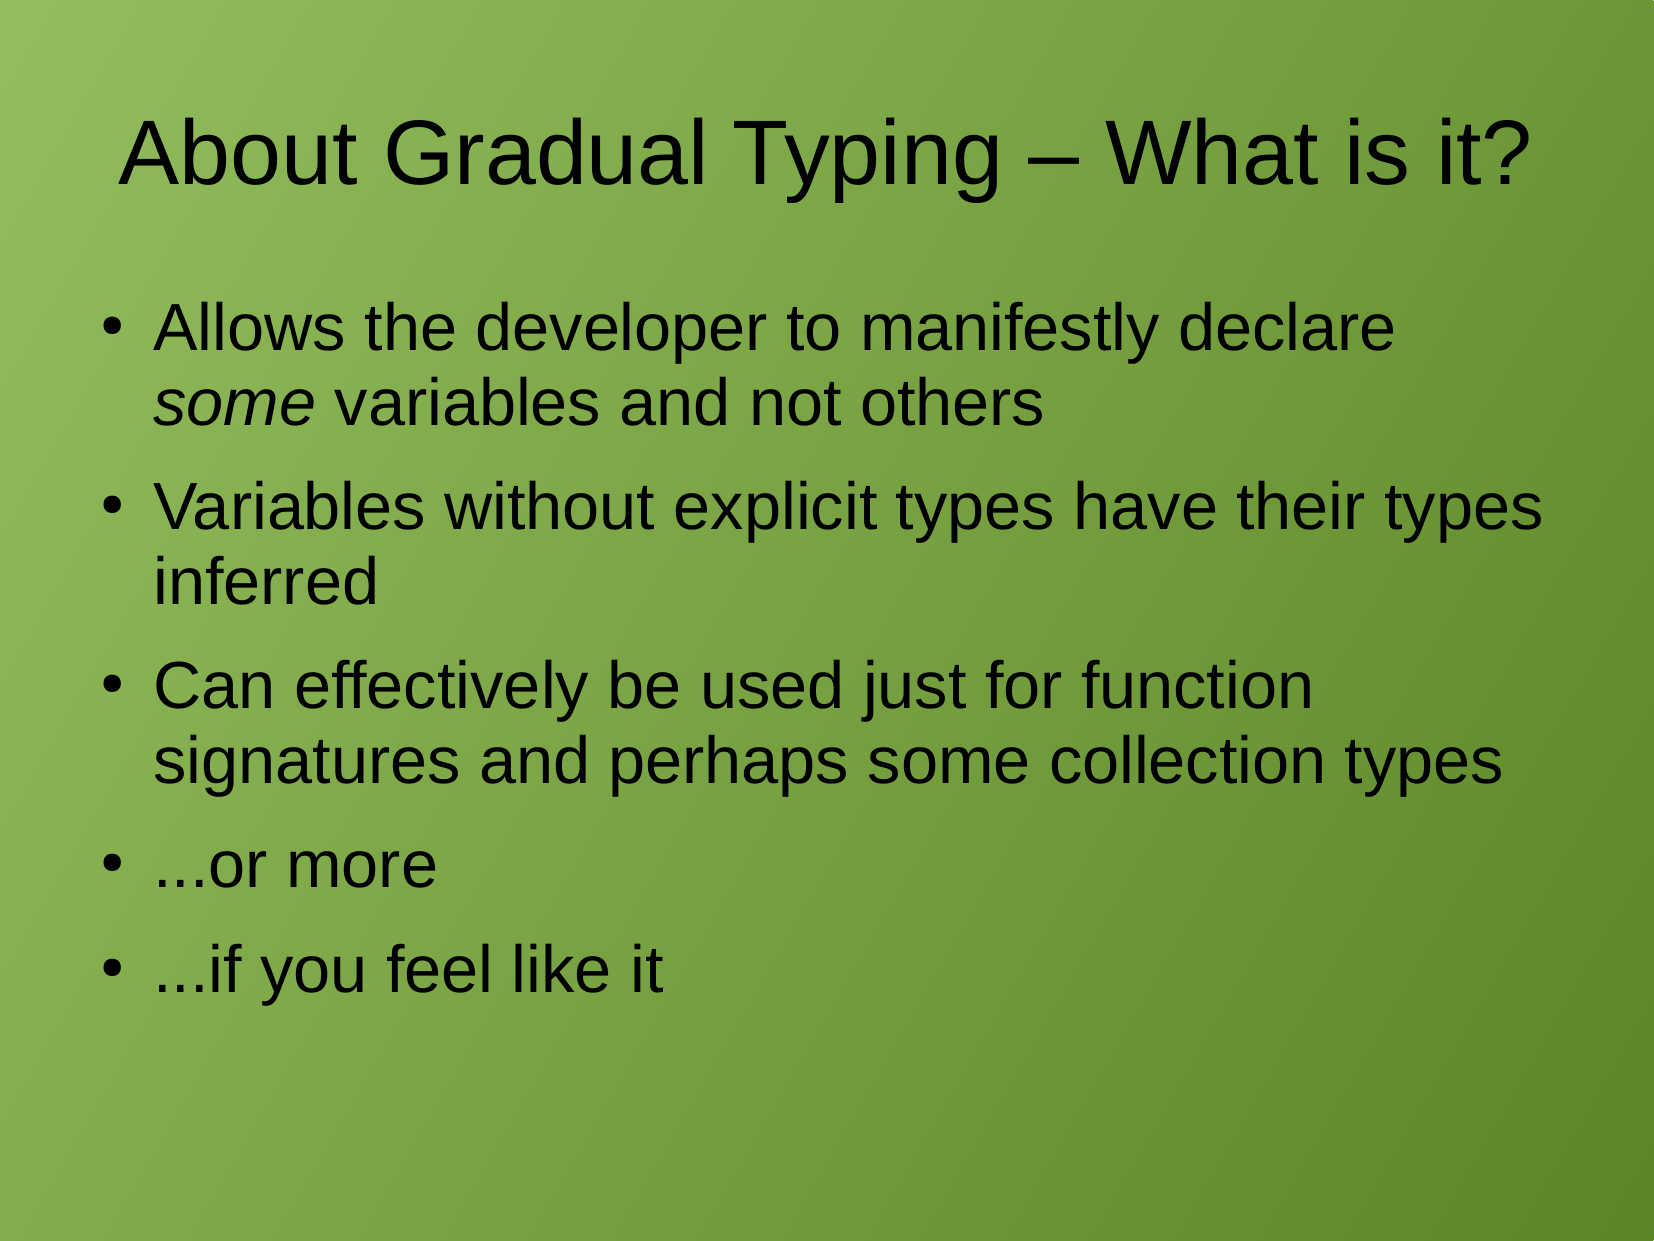

# About Gradual Typing – What is it?
Allows the developer to manifestly declare some variables and not others
Variables without explicit types have their types inferred
Can effectively be used just for function signatures and perhaps some collection types
...or more
...if you feel like it